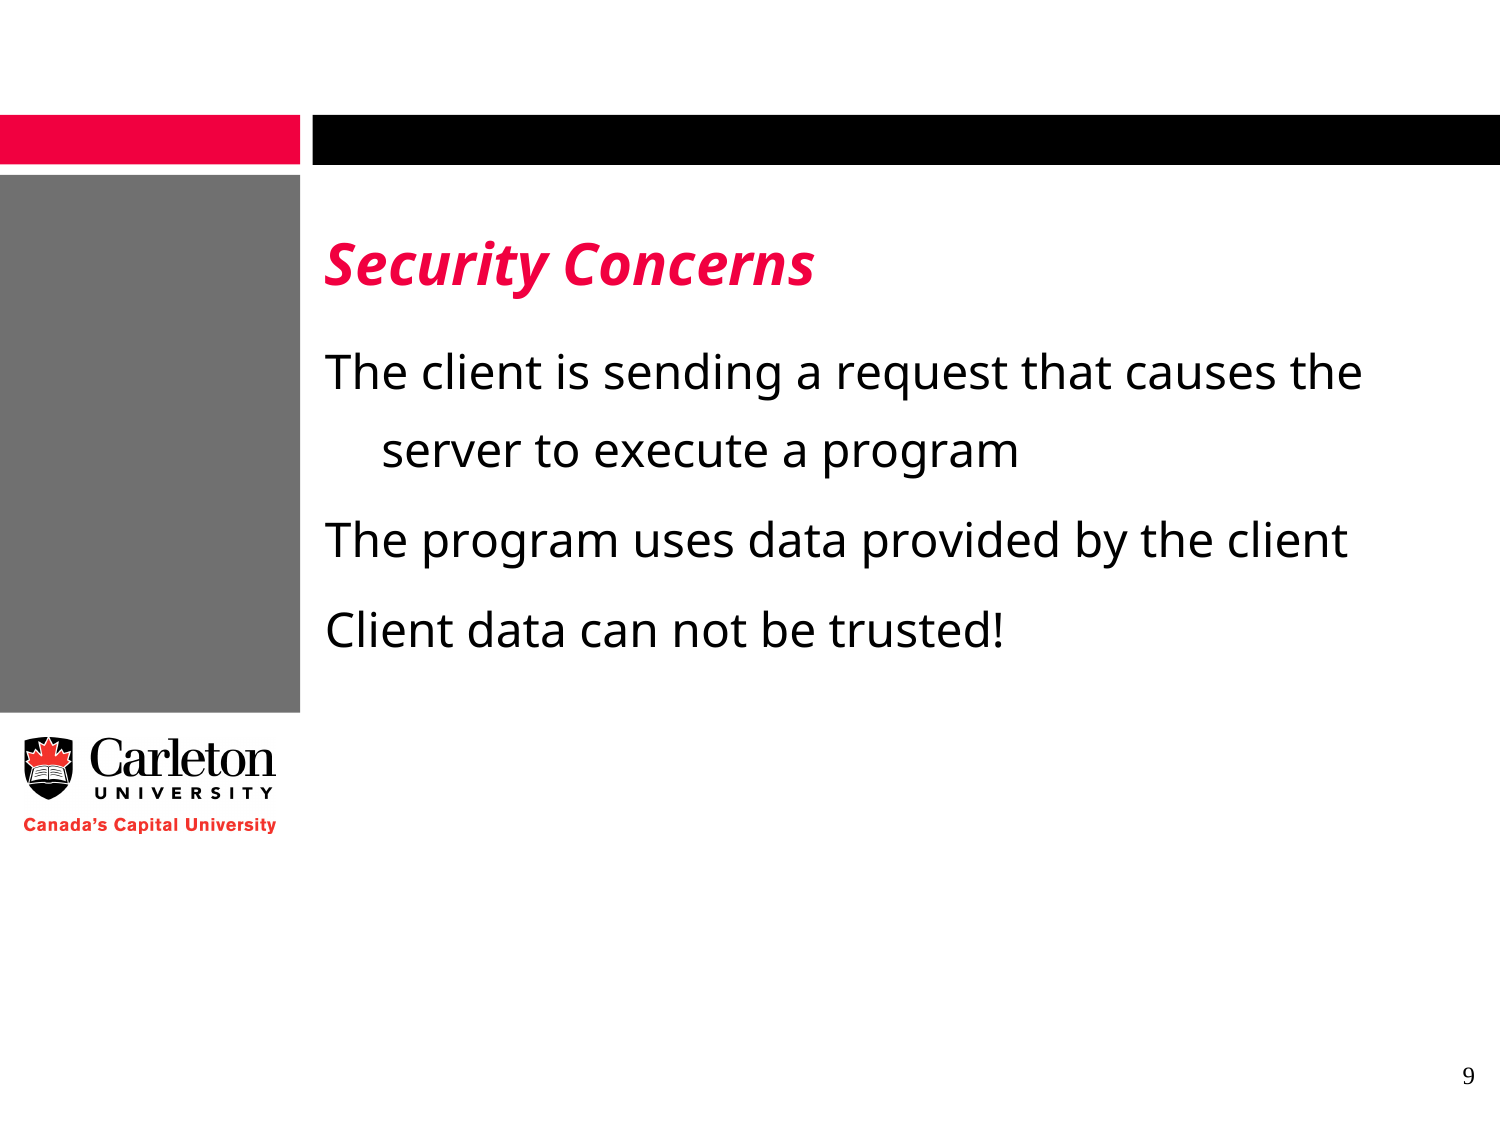

# Security Concerns
The client is sending a request that causes the server to execute a program
The program uses data provided by the client
Client data can not be trusted!
9